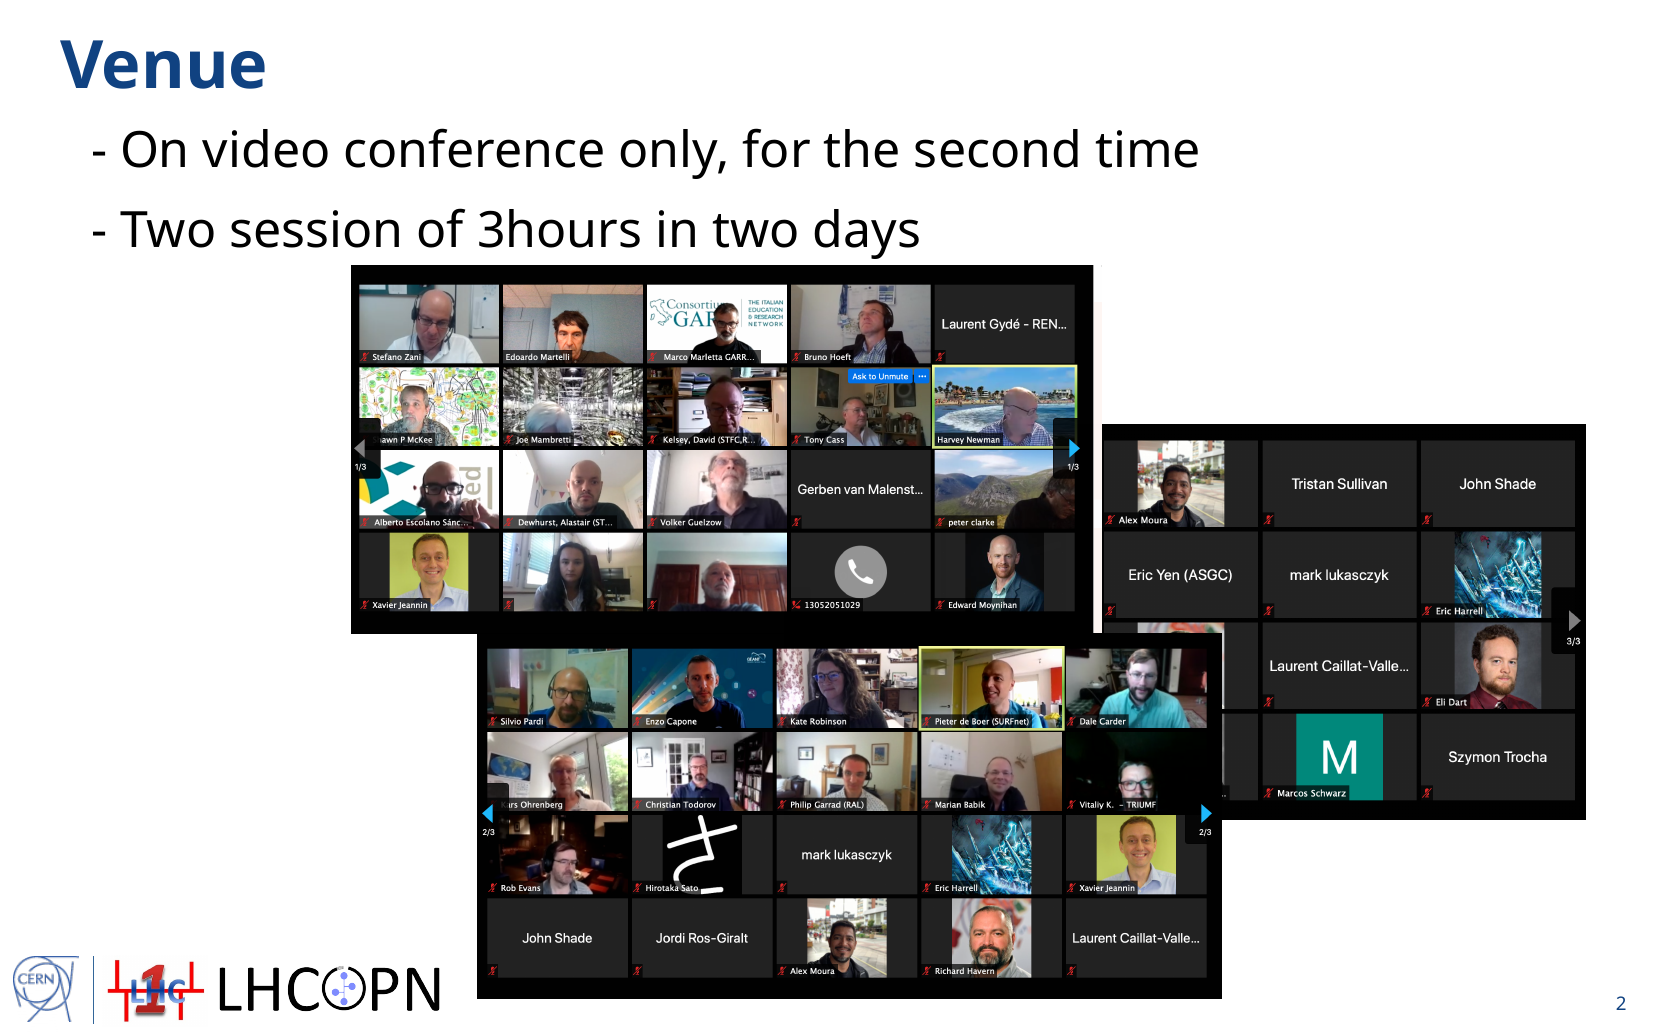

# Venue
Venue
- On video conference only, for the second time
- Two session of 3hours in two days